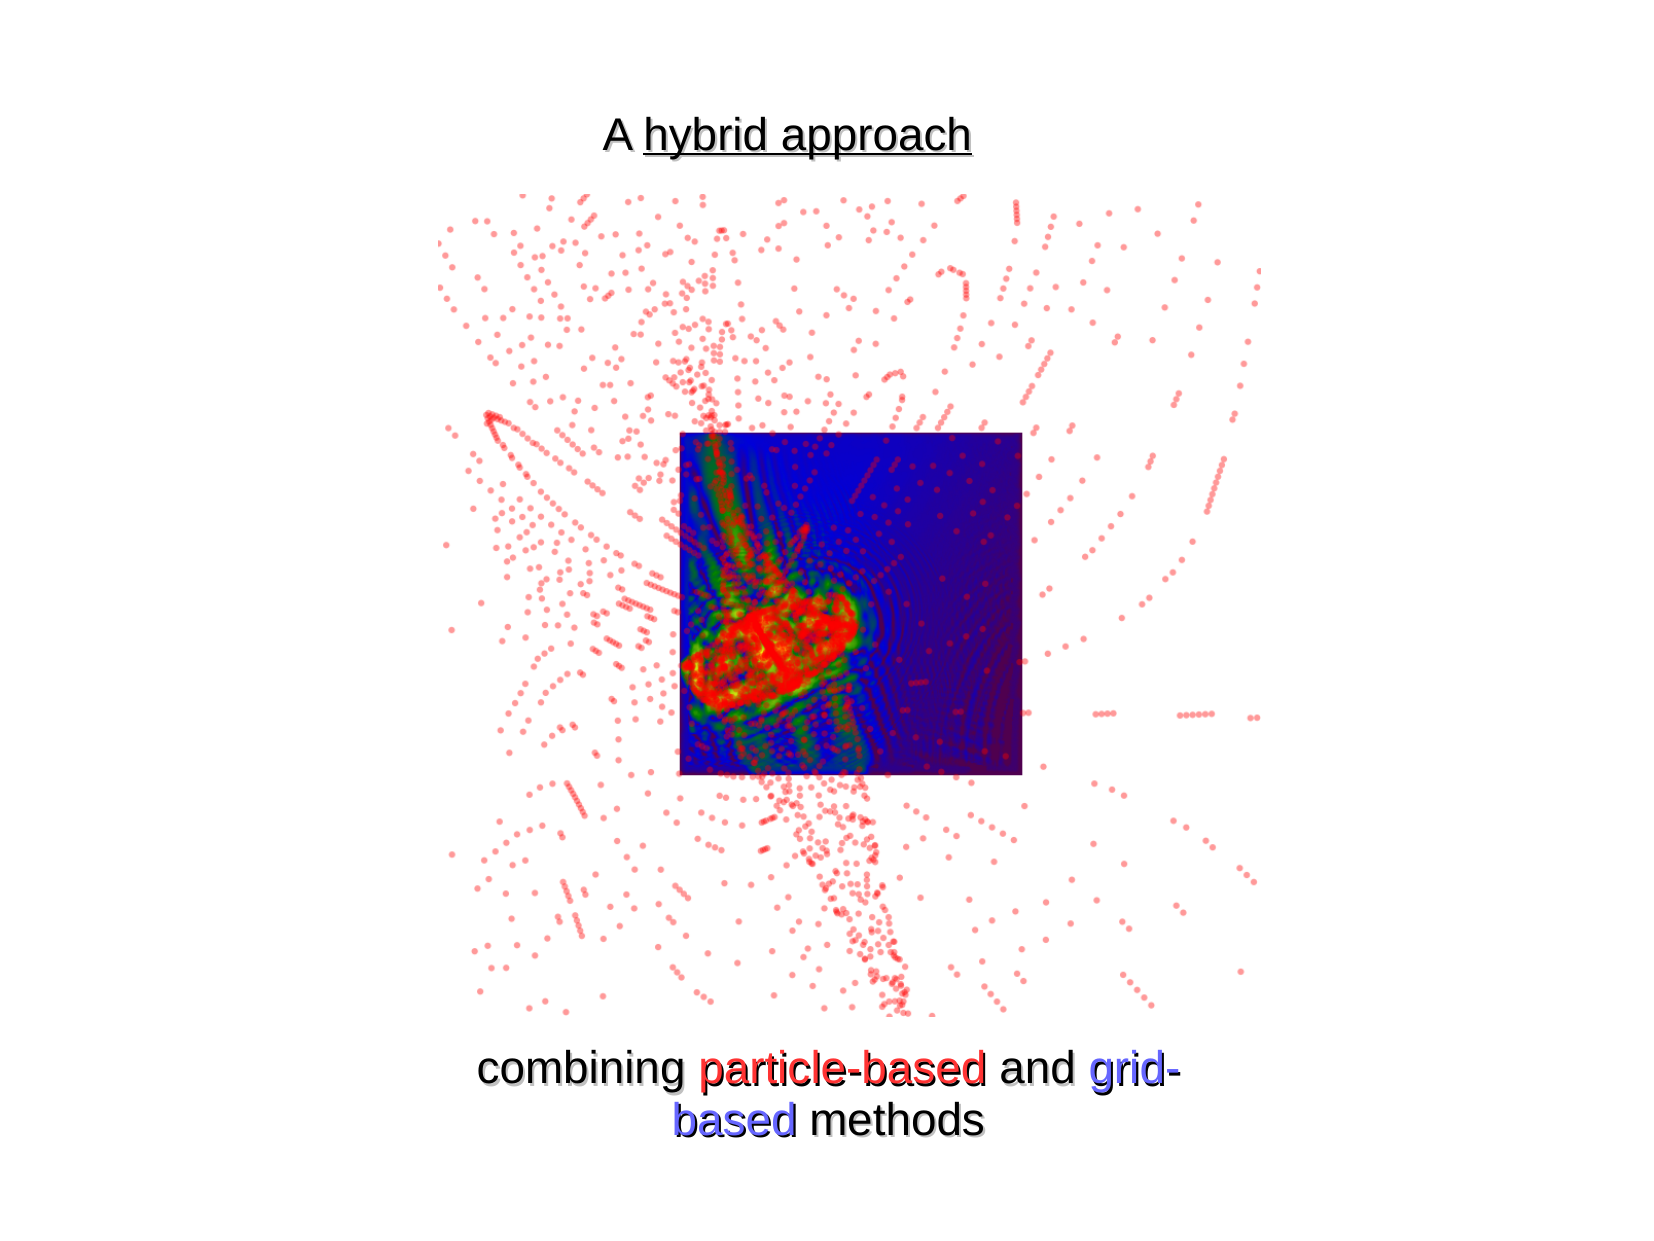

A hybrid approach
combining particle-based and grid-based methods